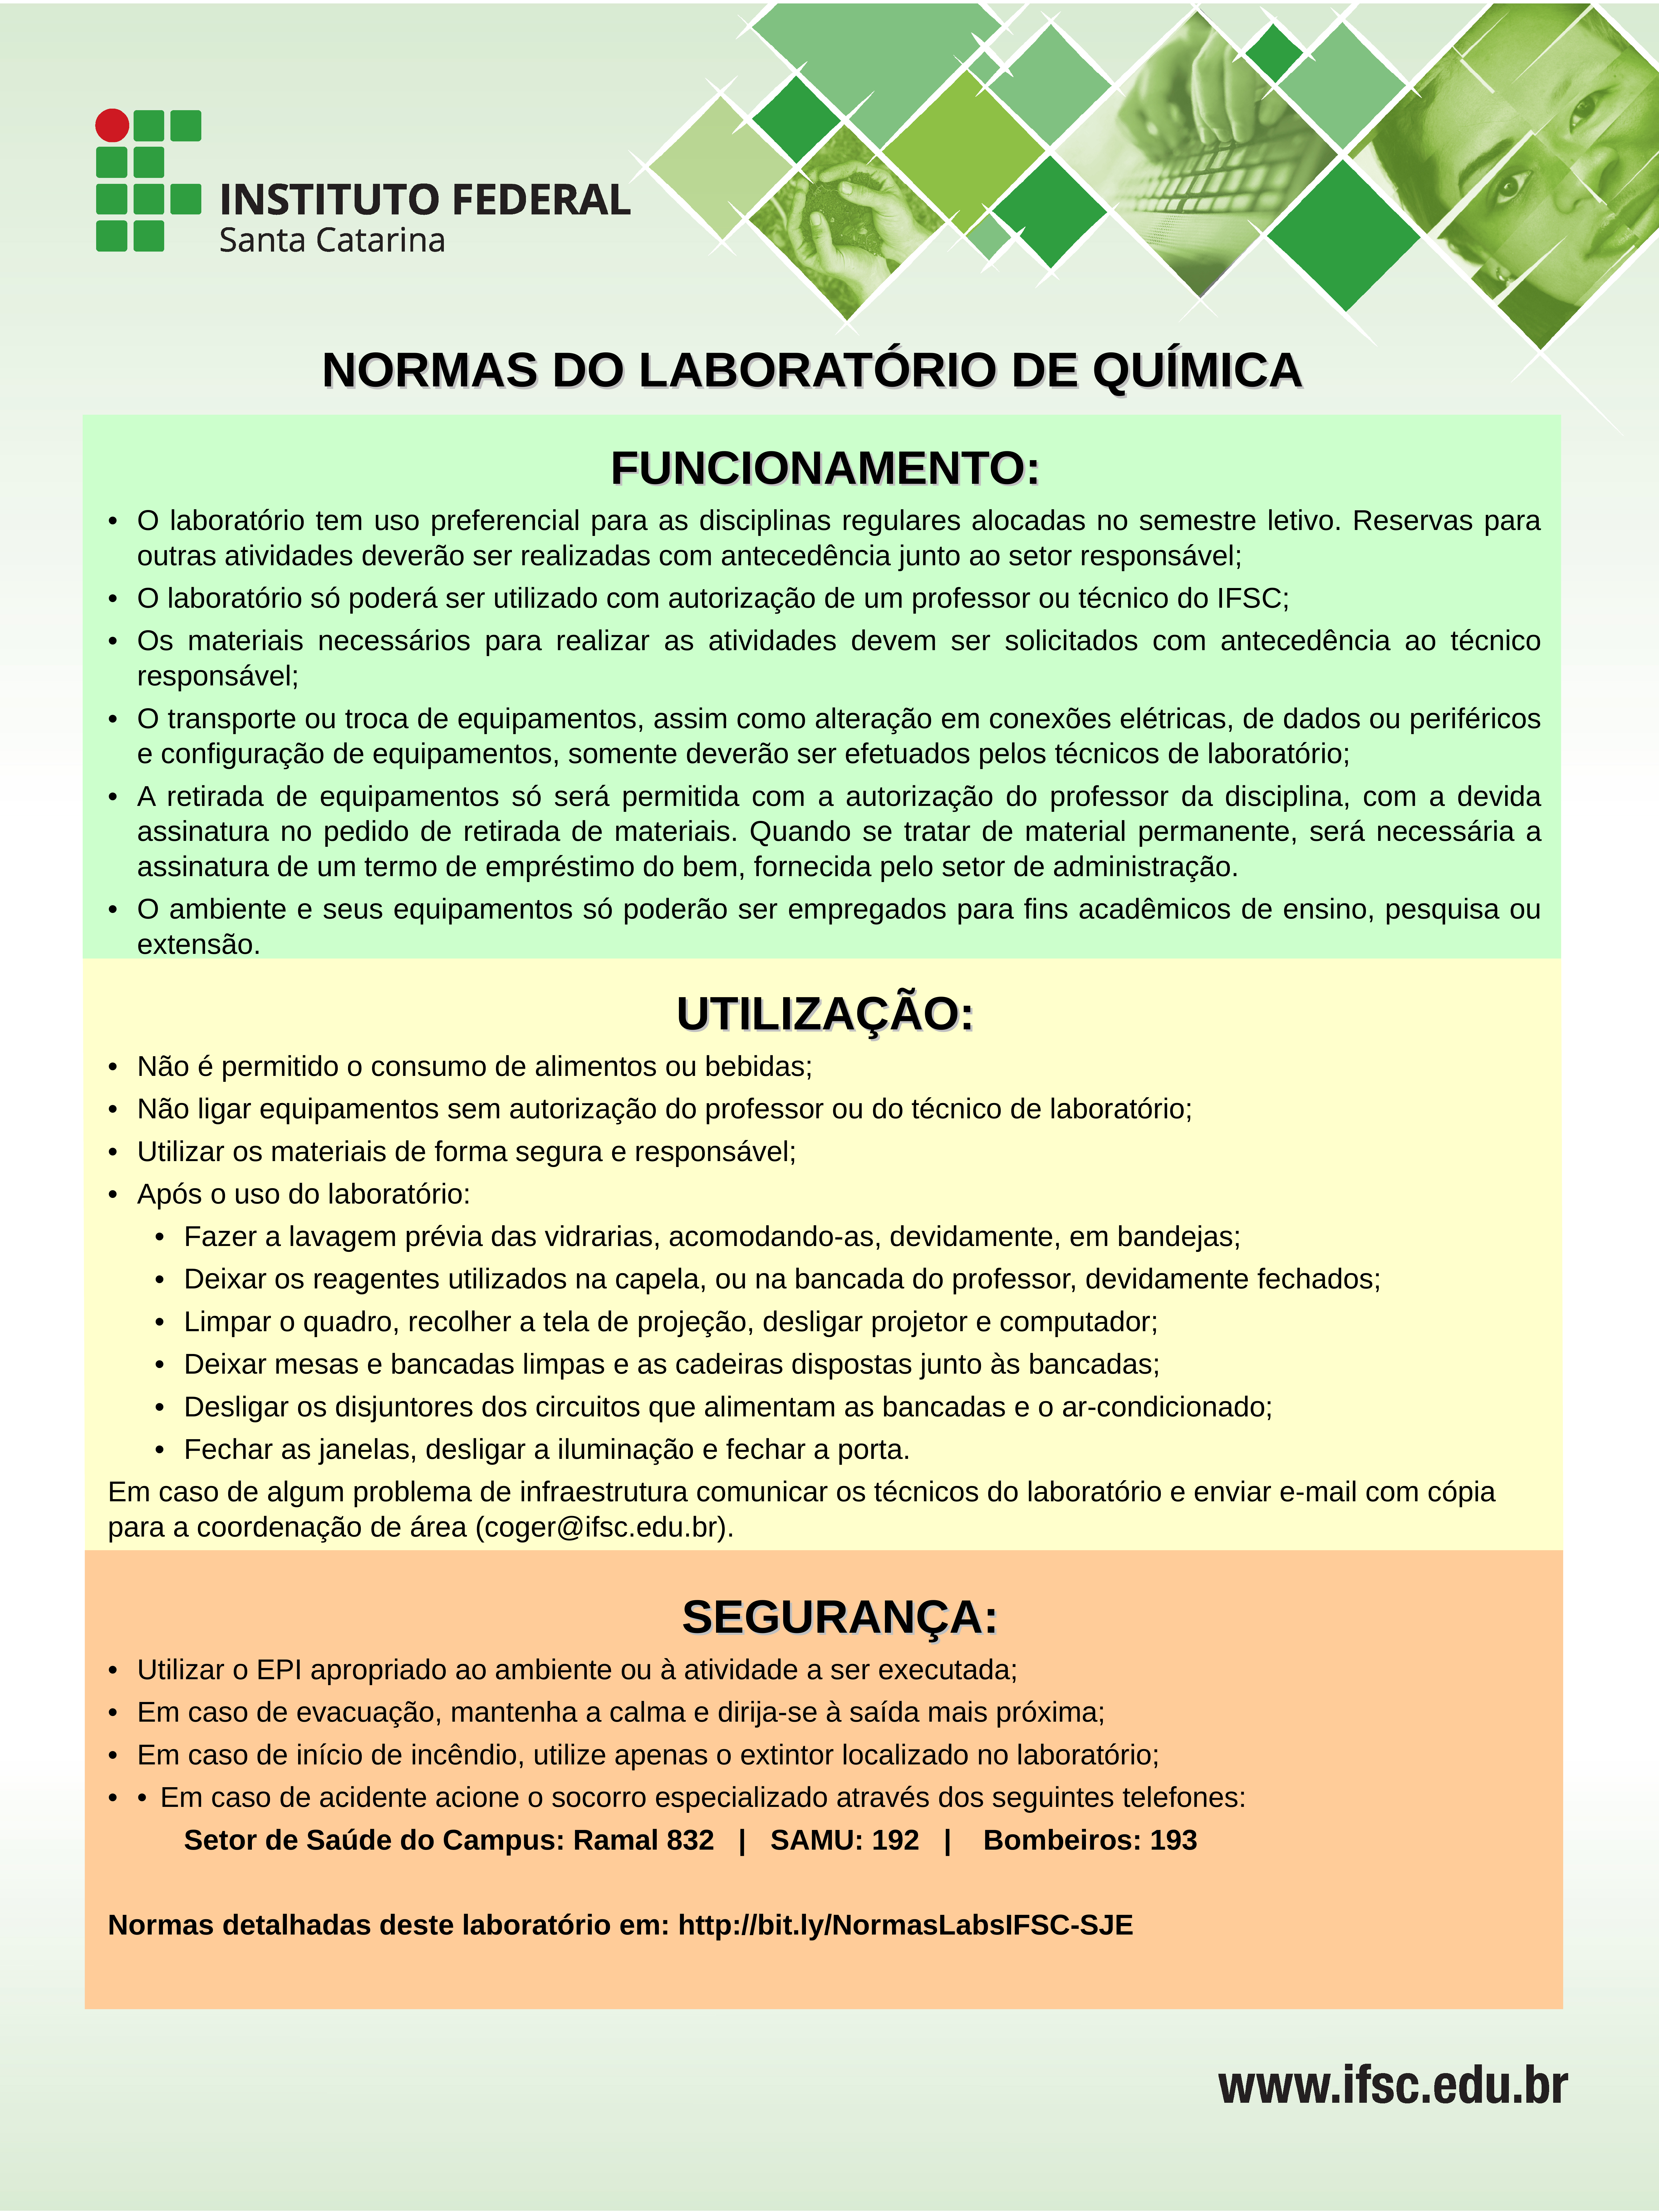

NORMAS DO LABORATÓRIO DE QUÍMICA
FUNCIONAMENTO:
O laboratório tem uso preferencial para as disciplinas regulares alocadas no semestre letivo. Reservas para outras atividades deverão ser realizadas com antecedência junto ao setor responsável;
O laboratório só poderá ser utilizado com autorização de um professor ou técnico do IFSC;
Os materiais necessários para realizar as atividades devem ser solicitados com antecedência ao técnico responsável;
O transporte ou troca de equipamentos, assim como alteração em conexões elétricas, de dados ou periféricos e configuração de equipamentos, somente deverão ser efetuados pelos técnicos de laboratório;
A retirada de equipamentos só será permitida com a autorização do professor da disciplina, com a devida assinatura no pedido de retirada de materiais. Quando se tratar de material permanente, será necessária a assinatura de um termo de empréstimo do bem, fornecida pelo setor de administração.
O ambiente e seus equipamentos só poderão ser empregados para fins acadêmicos de ensino, pesquisa ou extensão.
UTILIZAÇÃO:
Não é permitido o consumo de alimentos ou bebidas;
Não ligar equipamentos sem autorização do professor ou do técnico de laboratório;
Utilizar os materiais de forma segura e responsável;
Após o uso do laboratório:
Fazer a lavagem prévia das vidrarias, acomodando-as, devidamente, em bandejas;
Deixar os reagentes utilizados na capela, ou na bancada do professor, devidamente fechados;
Limpar o quadro, recolher a tela de projeção, desligar projetor e computador;
Deixar mesas e bancadas limpas e as cadeiras dispostas junto às bancadas;
Desligar os disjuntores dos circuitos que alimentam as bancadas e o ar-condicionado;
Fechar as janelas, desligar a iluminação e fechar a porta.
Em caso de algum problema de infraestrutura comunicar os técnicos do laboratório e enviar e-mail com cópia para a coordenação de área (coger@ifsc.edu.br).
SEGURANÇA:
Utilizar o EPI apropriado ao ambiente ou à atividade a ser executada;
Em caso de evacuação, mantenha a calma e dirija-se à saída mais próxima;
Em caso de início de incêndio, utilize apenas o extintor localizado no laboratório;
•	Em caso de acidente acione o socorro especializado através dos seguintes telefones:
Setor de Saúde do Campus: Ramal 832   |   SAMU: 192   |    Bombeiros: 193
Normas detalhadas deste laboratório em: http://bit.ly/NormasLabsIFSC-SJE